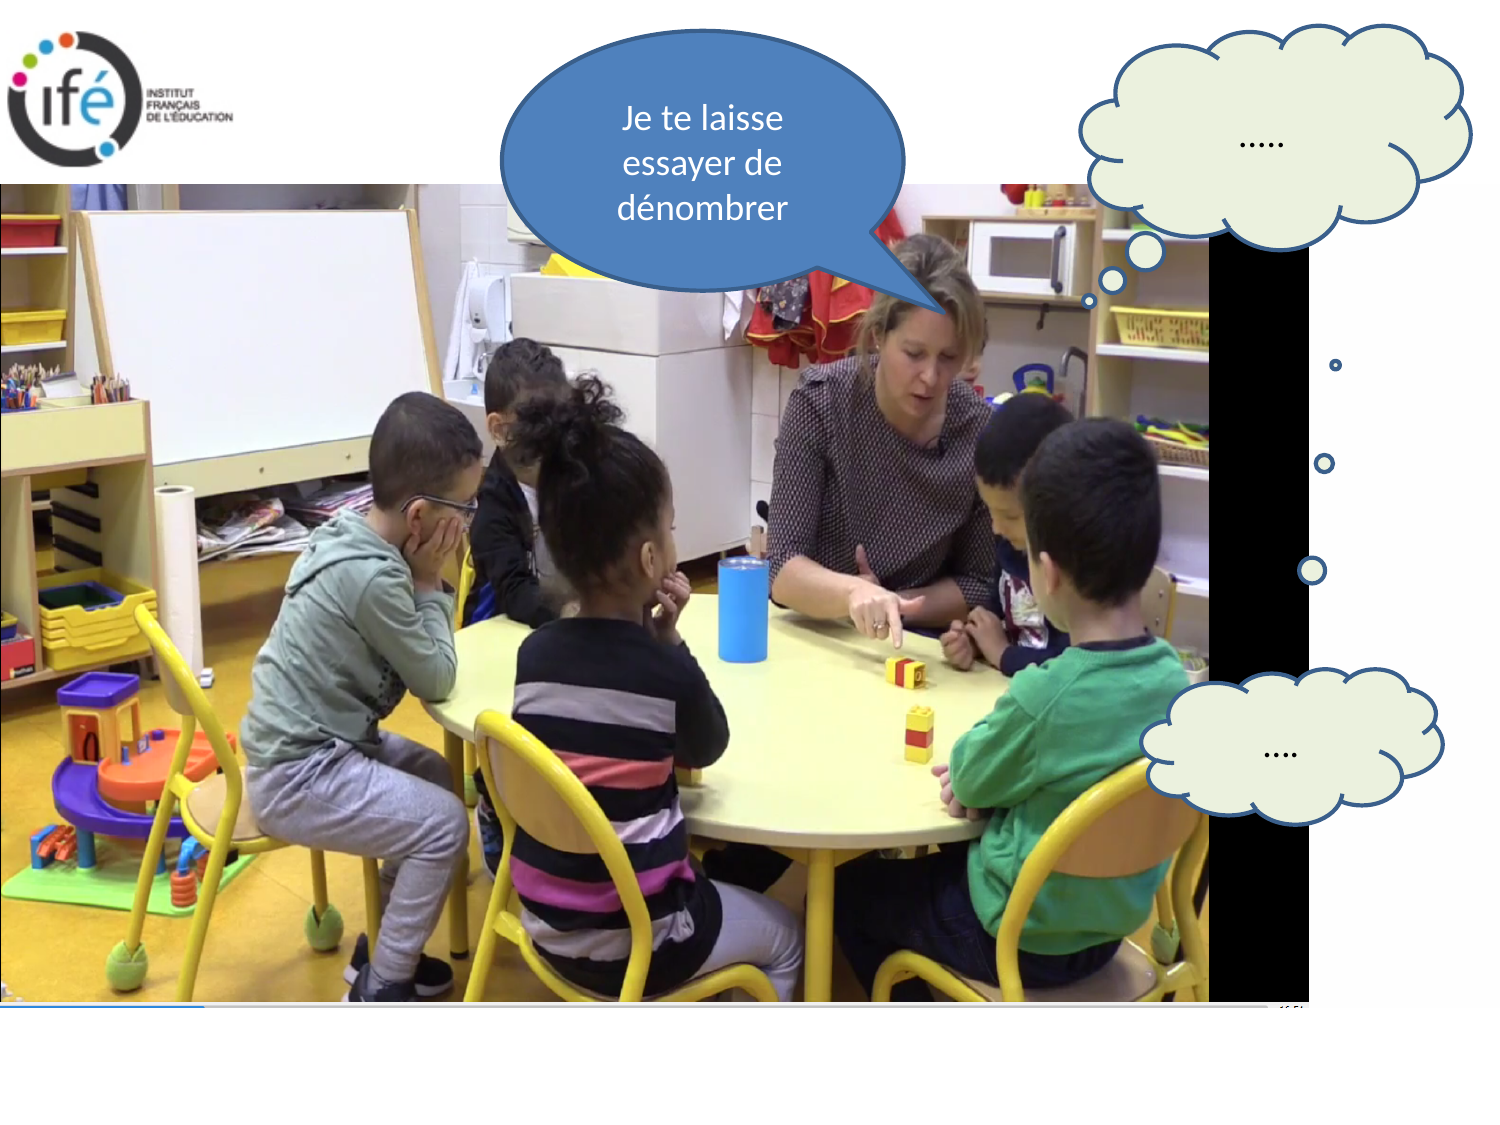

.....
Je te laisse essayer de dénombrer
….